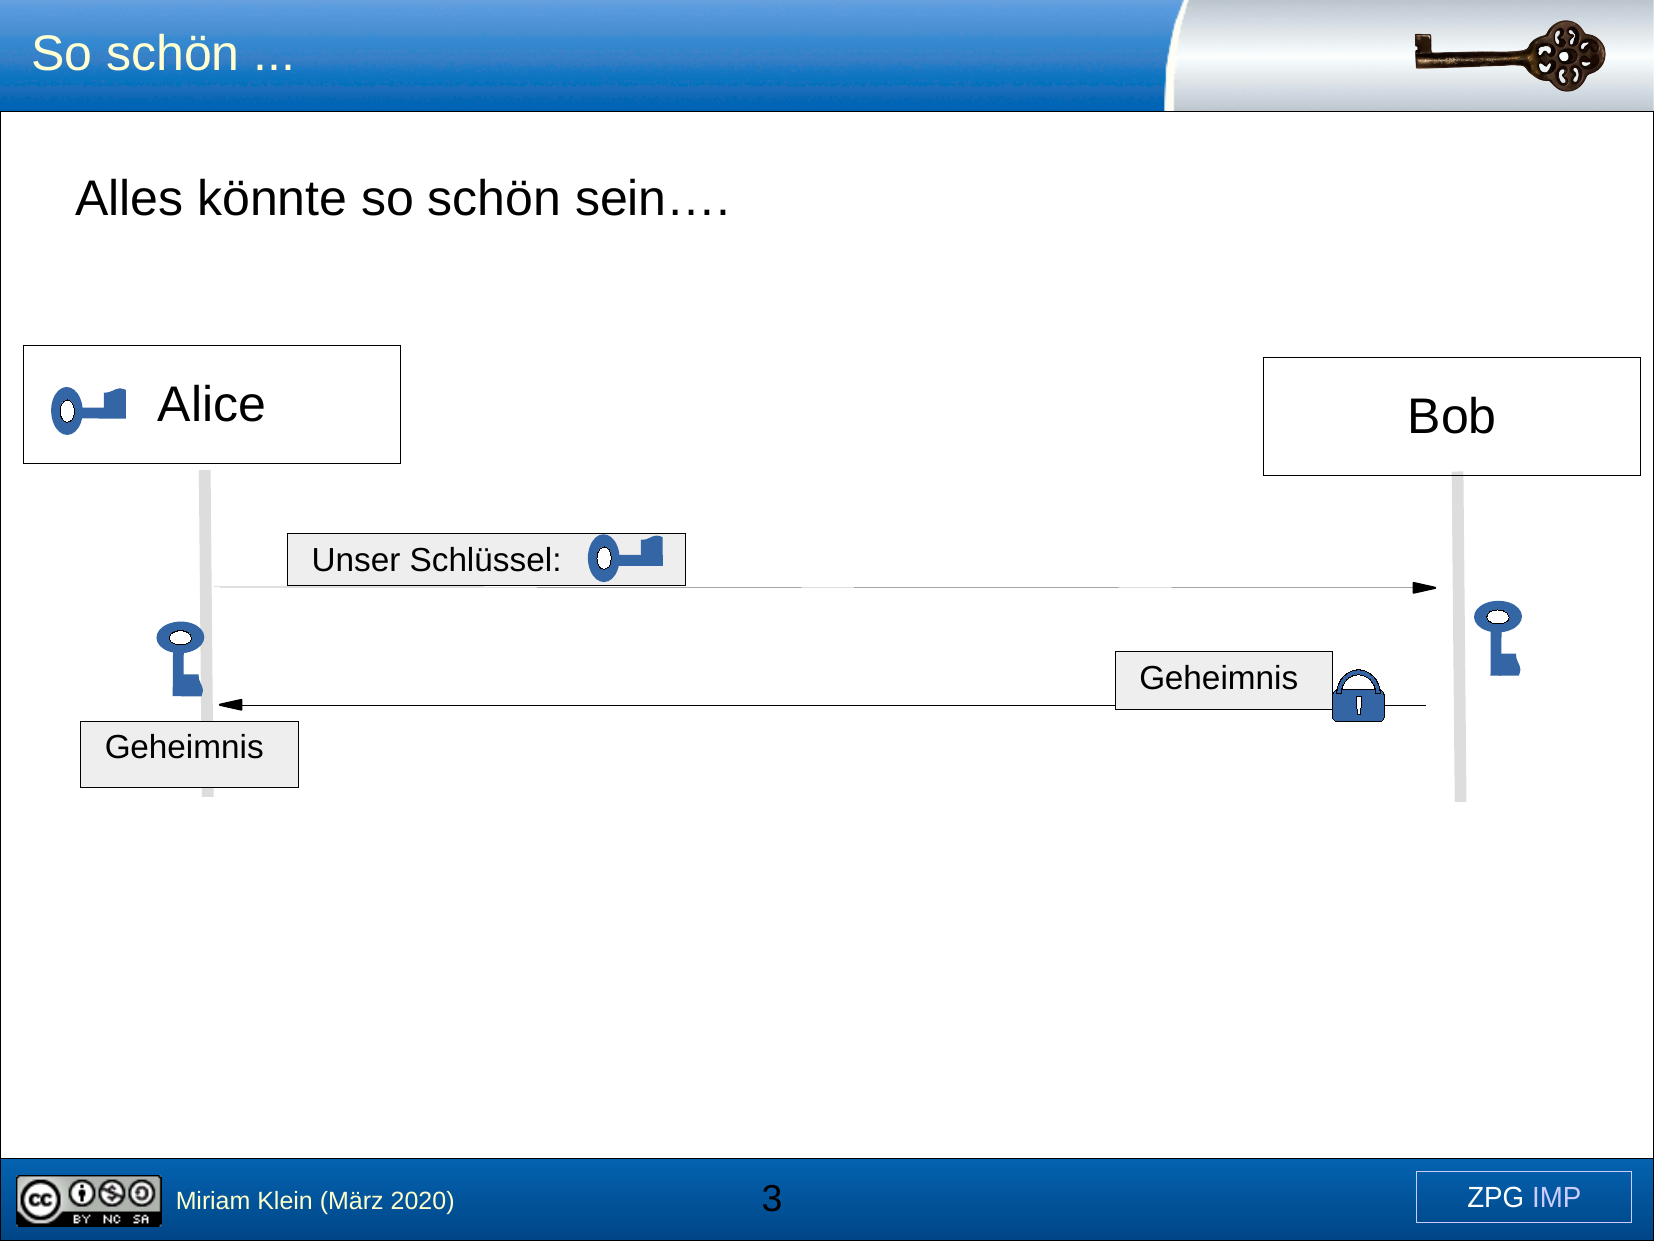

# So schön ...
Alles könnte so schön sein….
Alice
Bob
 Unser Schlüssel:
 Geheimnis
 Geheimnis
3